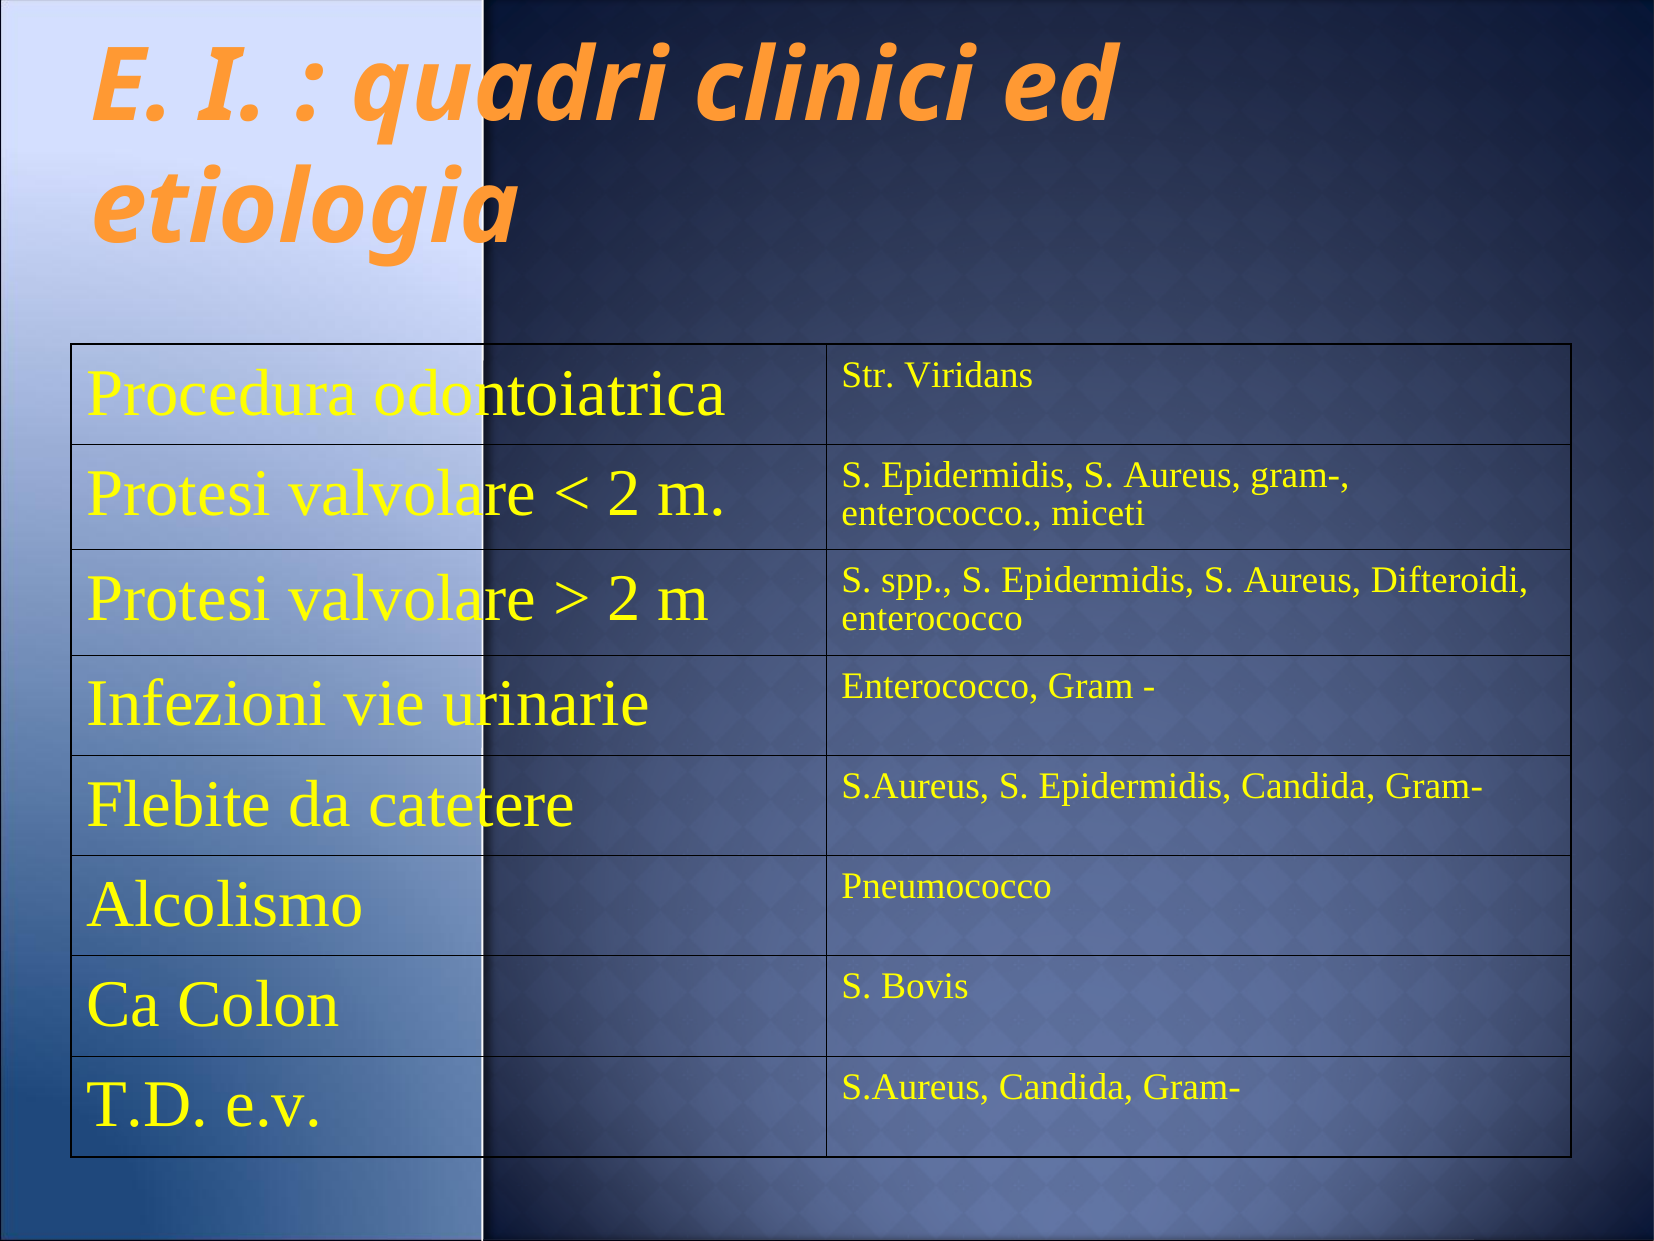

# E. I. : quadri clinici ed etiologia
| Procedura odontoiatrica | Str. Viridans |
| --- | --- |
| Protesi valvolare < 2 m. | S. Epidermidis, S. Aureus, gram-, enterococco., miceti |
| Protesi valvolare > 2 m | S. spp., S. Epidermidis, S. Aureus, Difteroidi, enterococco |
| Infezioni vie urinarie | Enterococco, Gram - |
| Flebite da catetere | S.Aureus, S. Epidermidis, Candida, Gram- |
| Alcolismo | Pneumococco |
| Ca Colon | S. Bovis |
| T.D. e.v. | S.Aureus, Candida, Gram- |